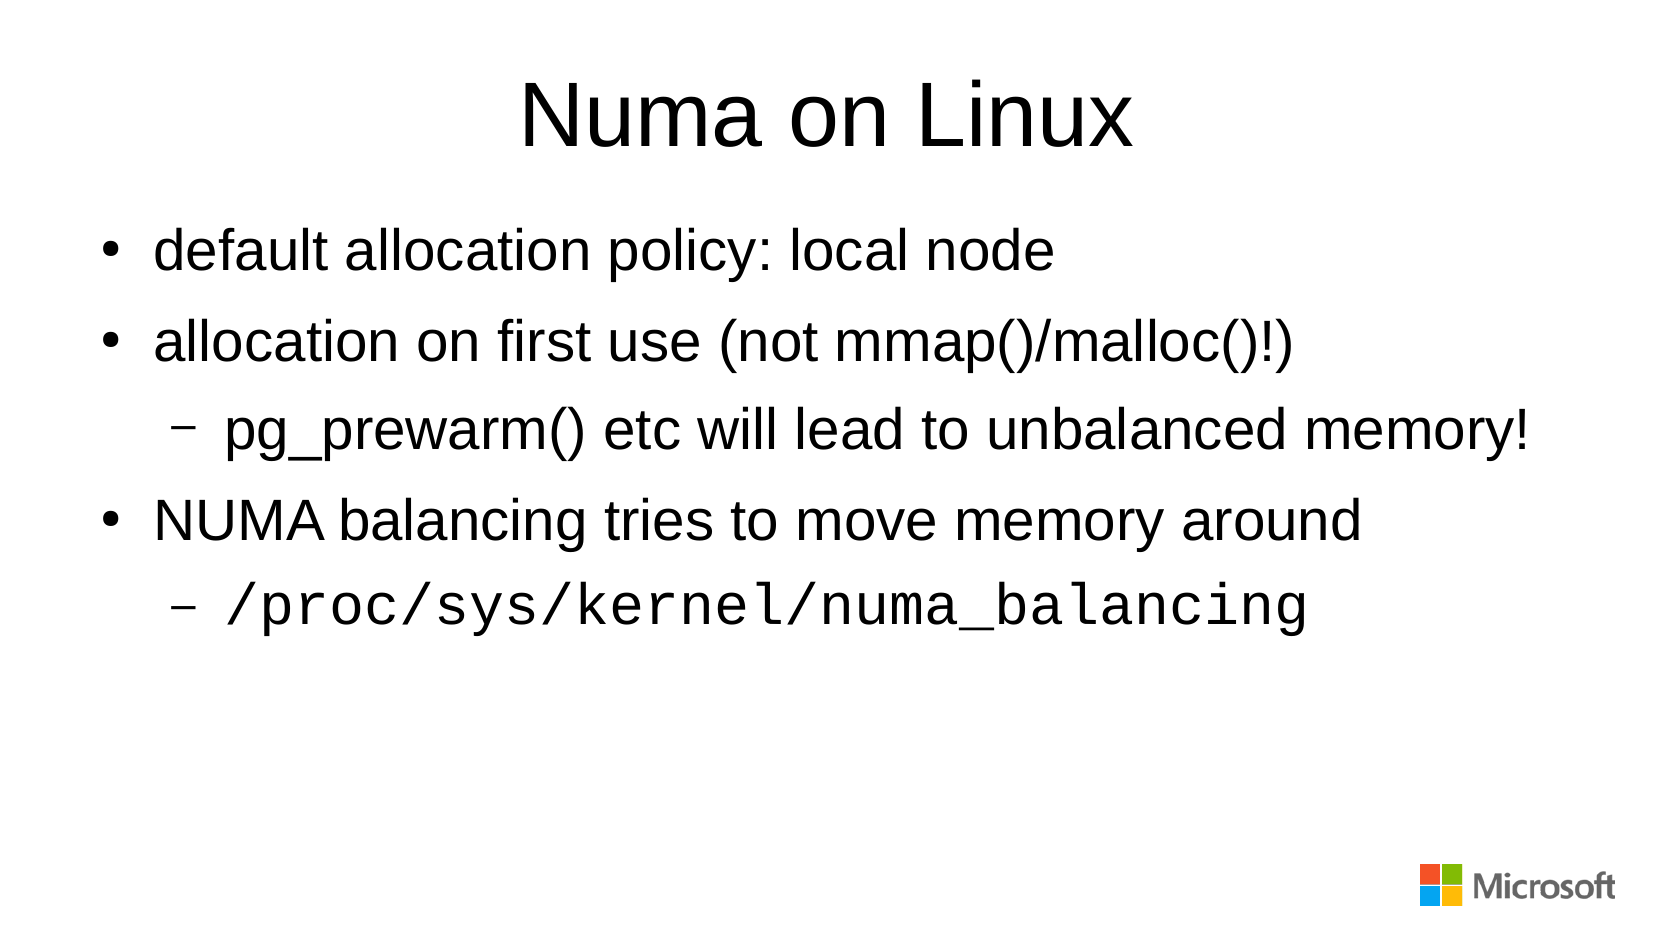

# Numa on Linux
default allocation policy: local node
allocation on first use (not mmap()/malloc()!)
pg_prewarm() etc will lead to unbalanced memory!
NUMA balancing tries to move memory around
/proc/sys/kernel/numa_balancing